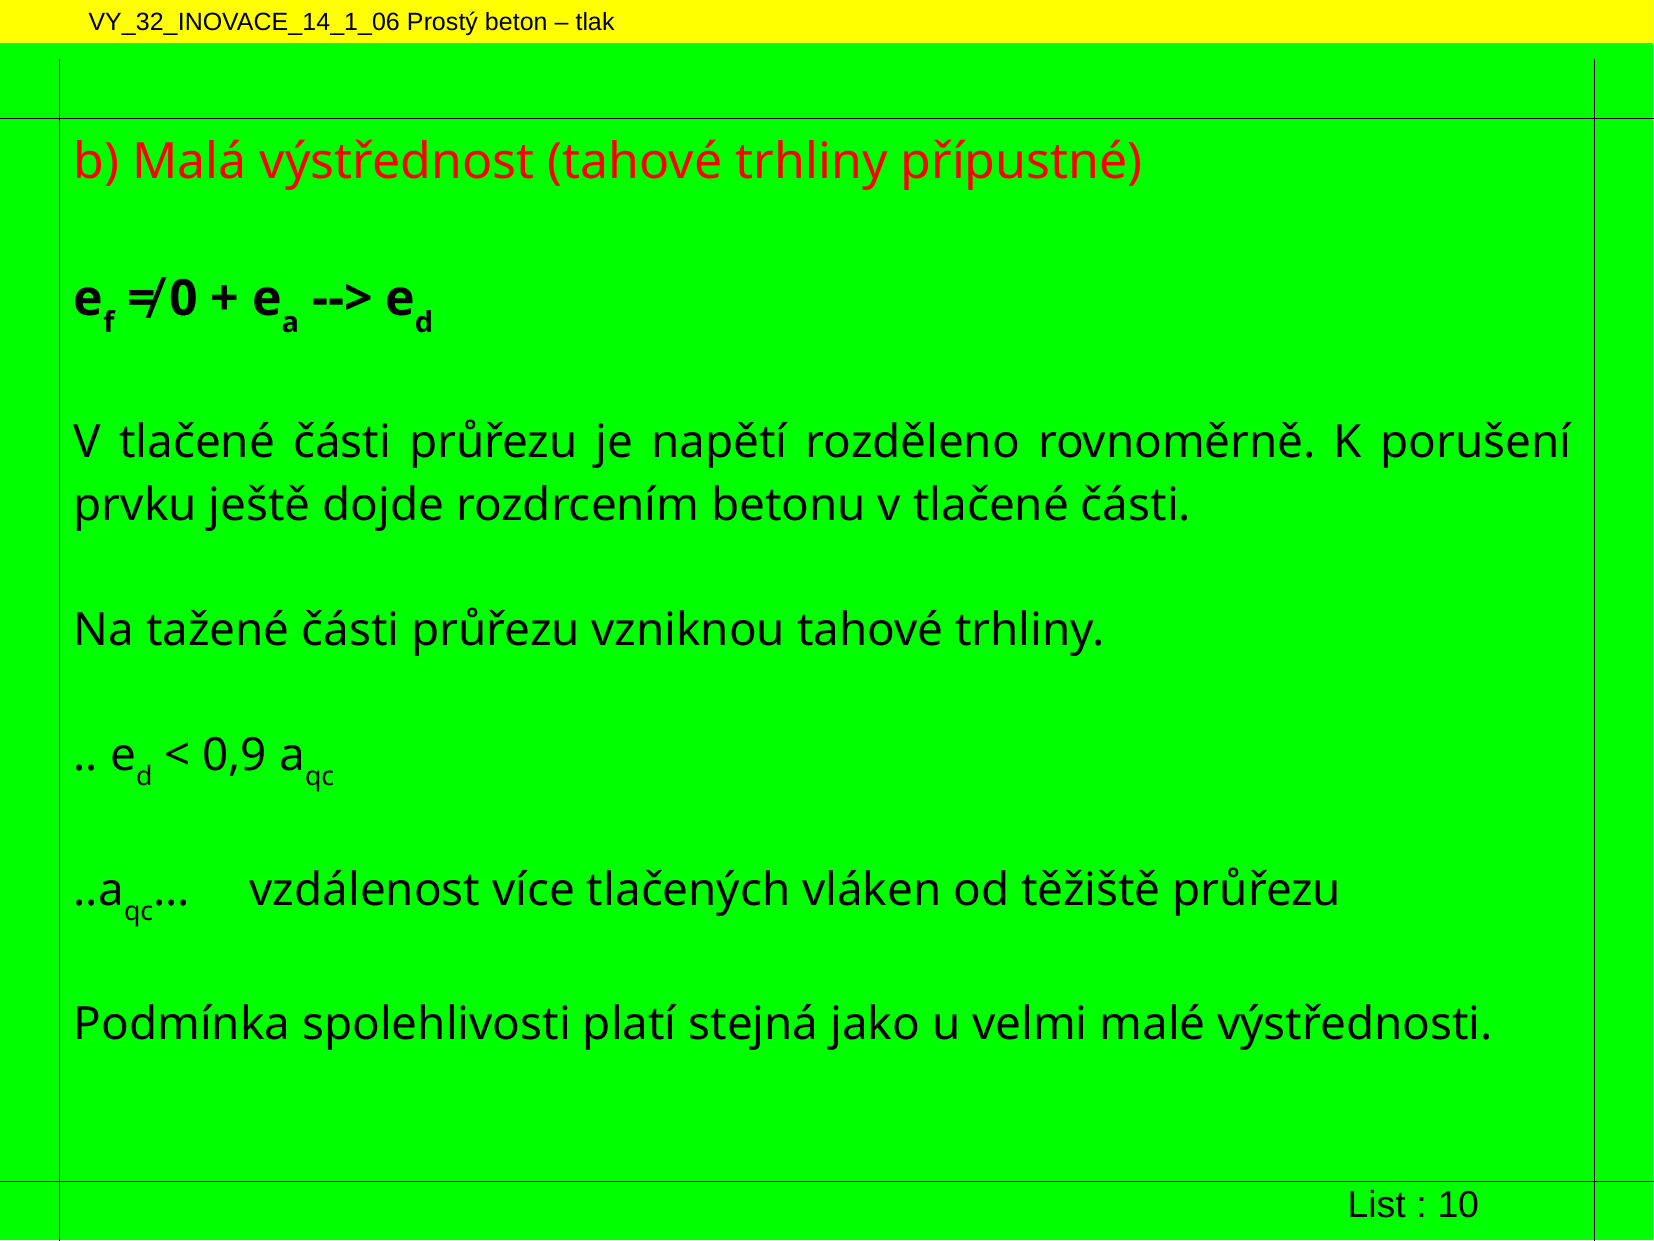

VY_32_INOVACE_14_1_06 Prostý beton – tlak
b) Malá výstřednost (tahové trhliny přípustné)
ef ≠ 0 + ea --> ed
V tlačené části průřezu je napětí rozděleno rovnoměrně. K porušení prvku ještě dojde rozdrcením betonu v tlačené části.
Na tažené části průřezu vzniknou tahové trhliny.
.. ed < 0,9 aqc
..aqc... vzdálenost více tlačených vláken od těžiště průřezu
Podmínka spolehlivosti platí stejná jako u velmi malé výstřednosti.
List :